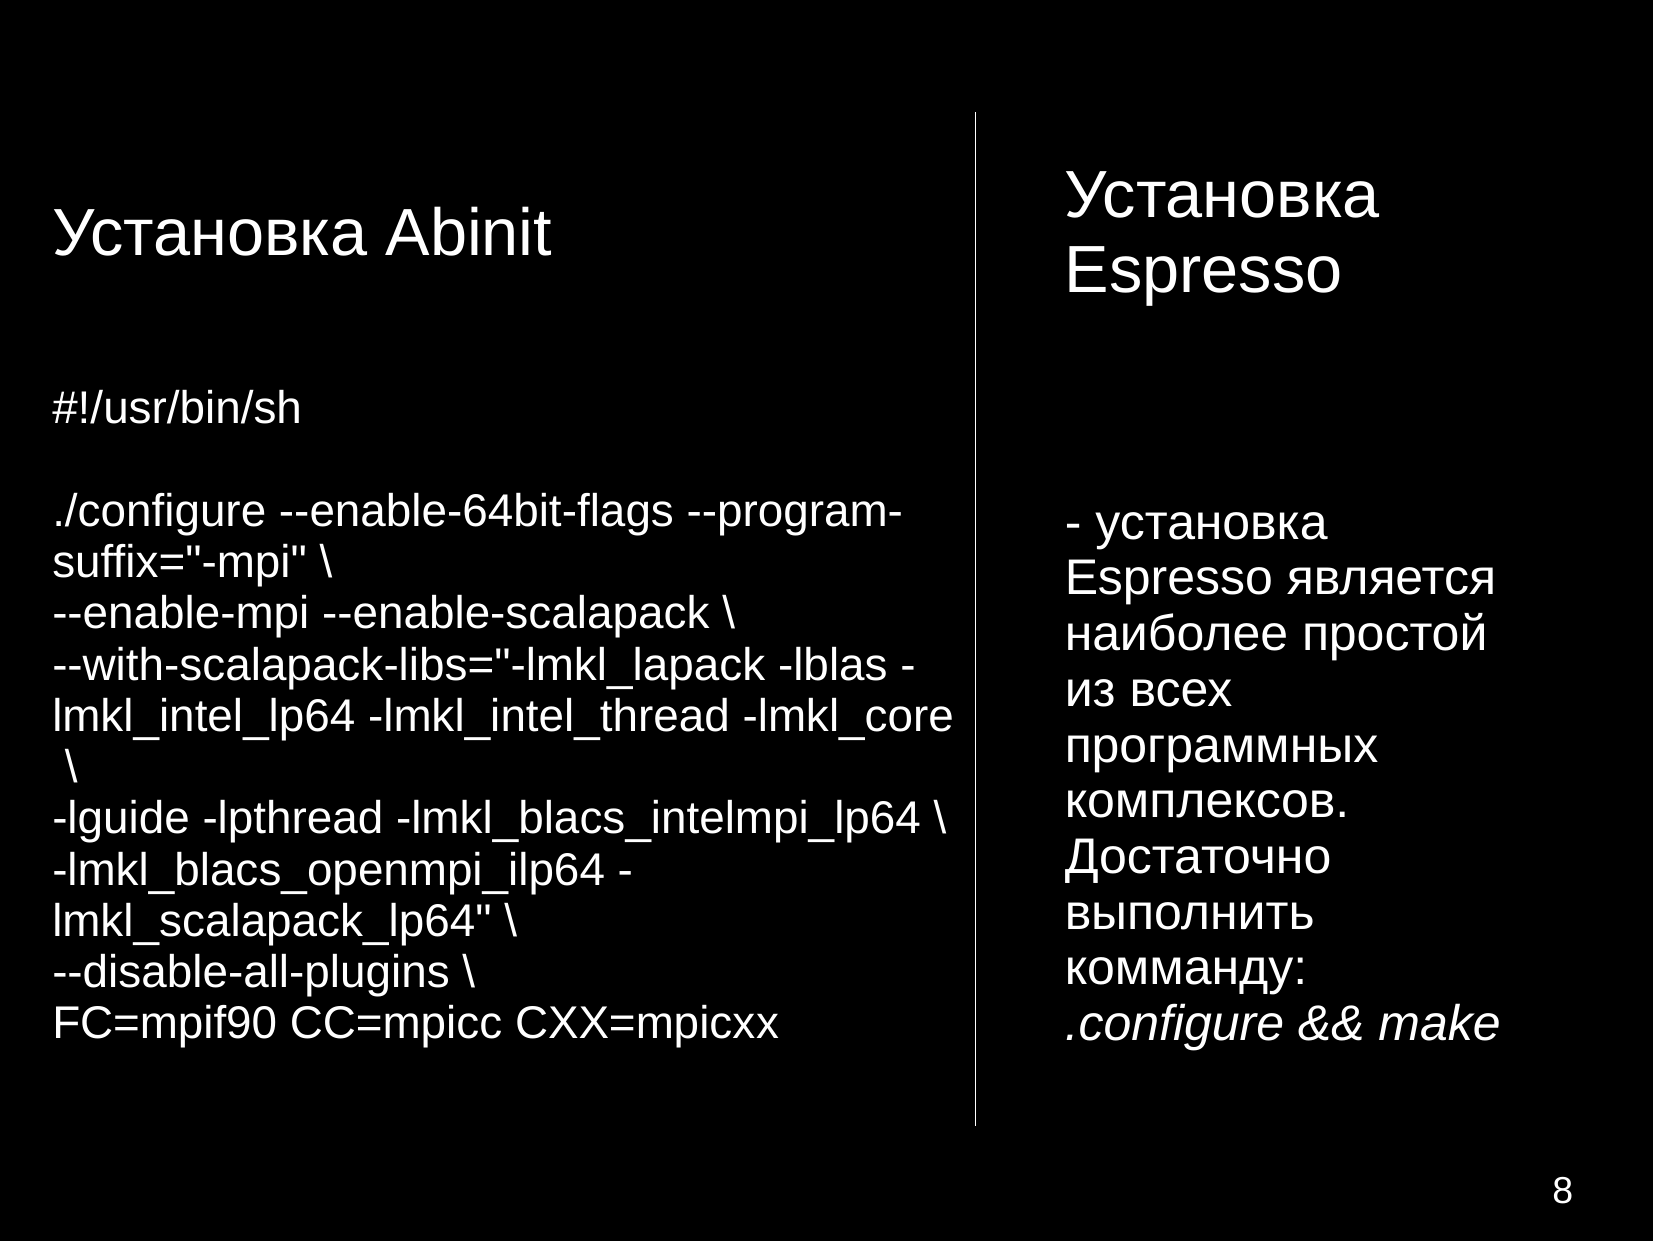

Установка Espresso
Установка Abinit
#!/usr/bin/sh
./configure --enable-64bit-flags --program-suffix="-mpi" \
--enable-mpi --enable-scalapack \
--with-scalapack-libs="-lmkl_lapack -lblas -lmkl_intel_lp64 -lmkl_intel_thread -lmkl_core \
-lguide -lpthread -lmkl_blacs_intelmpi_lp64 \
-lmkl_blacs_openmpi_ilp64 -lmkl_scalapack_lp64" \
--disable-all-plugins \
FC=mpif90 CC=mpicc CXX=mpicxx
- установка Espresso является наиболее простой из всех программных комплексов. Достаточно выполнить комманду:
.configure && make
8